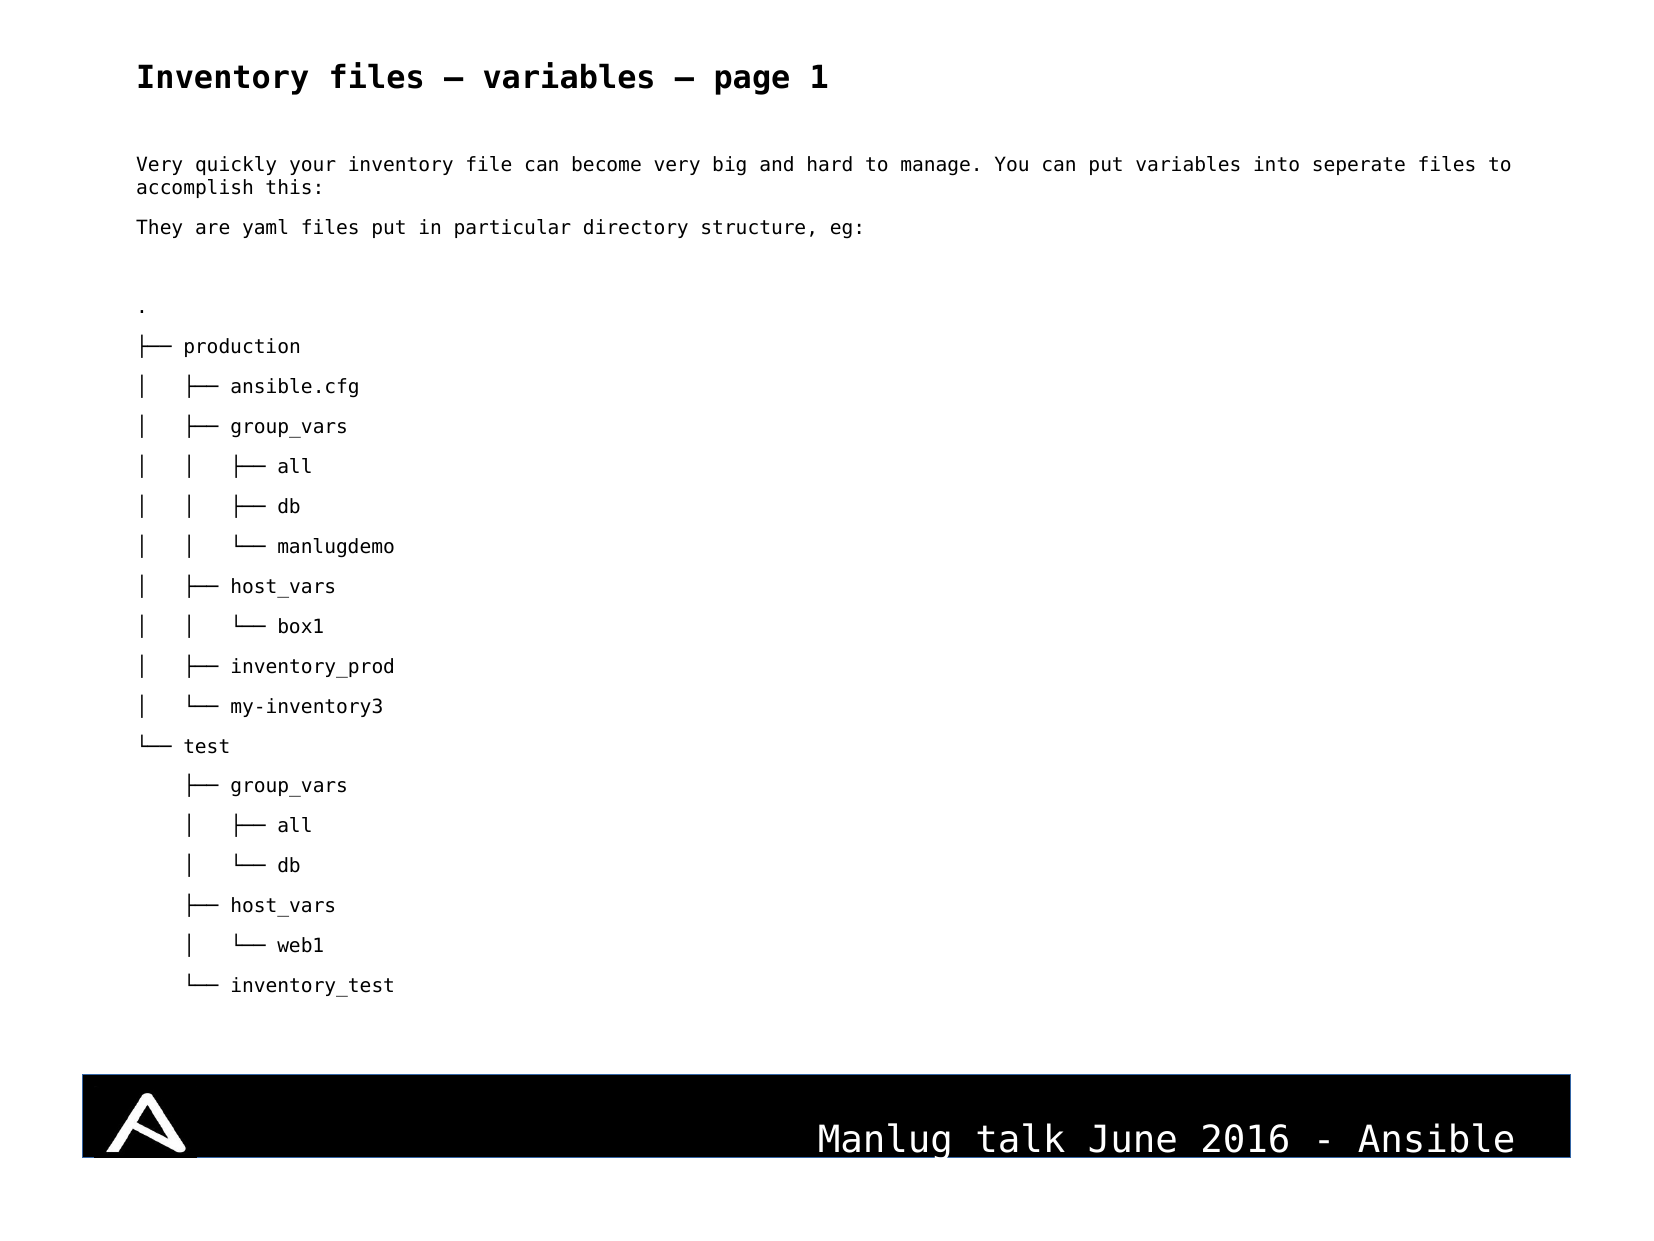

#
Inventory files – variables – page 1
Very quickly your inventory file can become very big and hard to manage. You can put variables into seperate files to accomplish this:
They are yaml files put in particular directory structure, eg:
.
├── production
│   ├── ansible.cfg
│   ├── group_vars
│   │   ├── all
│   │   ├── db
│   │   └── manlugdemo
│   ├── host_vars
│   │   └── box1
│   ├── inventory_prod
│   └── my-inventory3
└── test
 ├── group_vars
 │   ├── all
 │   └── db
 ├── host_vars
 │   └── web1
 └── inventory_test
Manlug talk June 2016 - Ansible